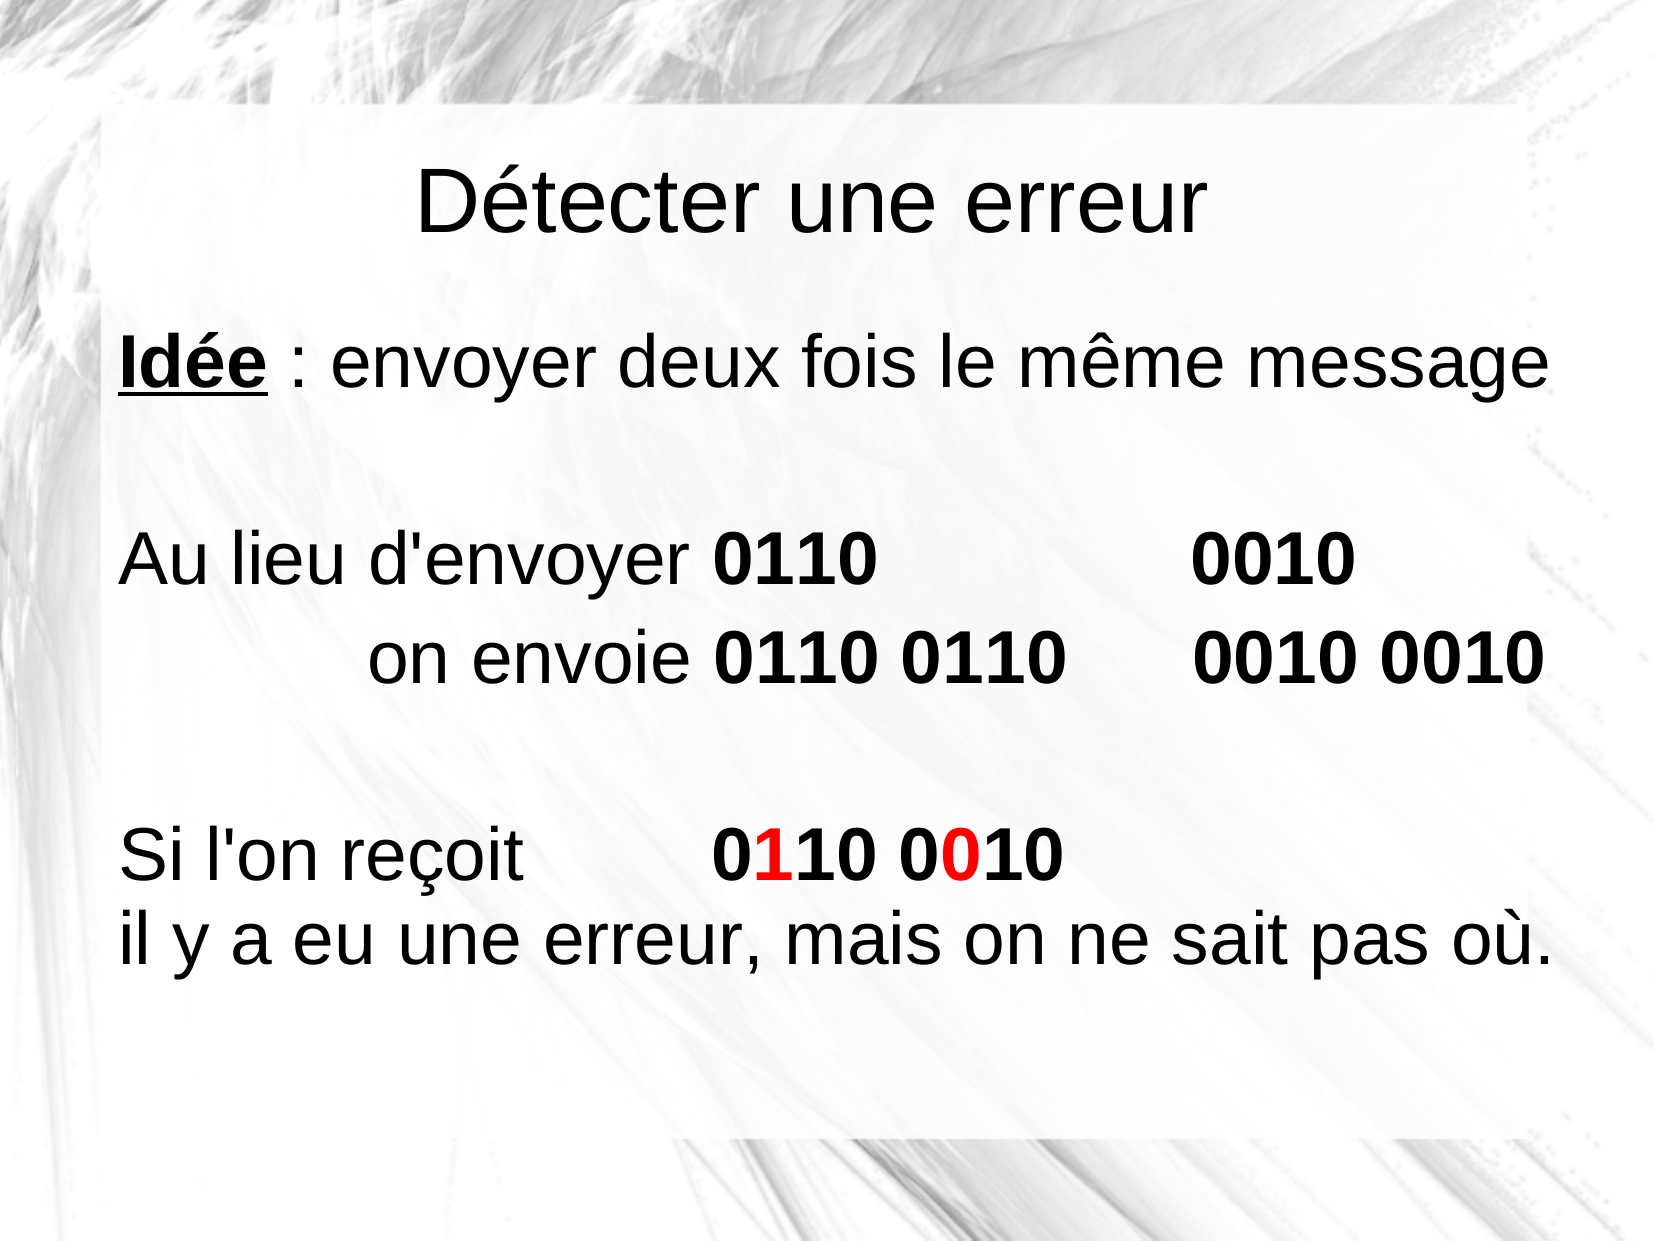

# Détecter une erreur
Idée : envoyer deux fois le même message
Au lieu d'envoyer 0110 0010
 on envoie 0110 0110 0010 0010
Si l'on reçoit 0110 0010
il y a eu une erreur, mais on ne sait pas où.